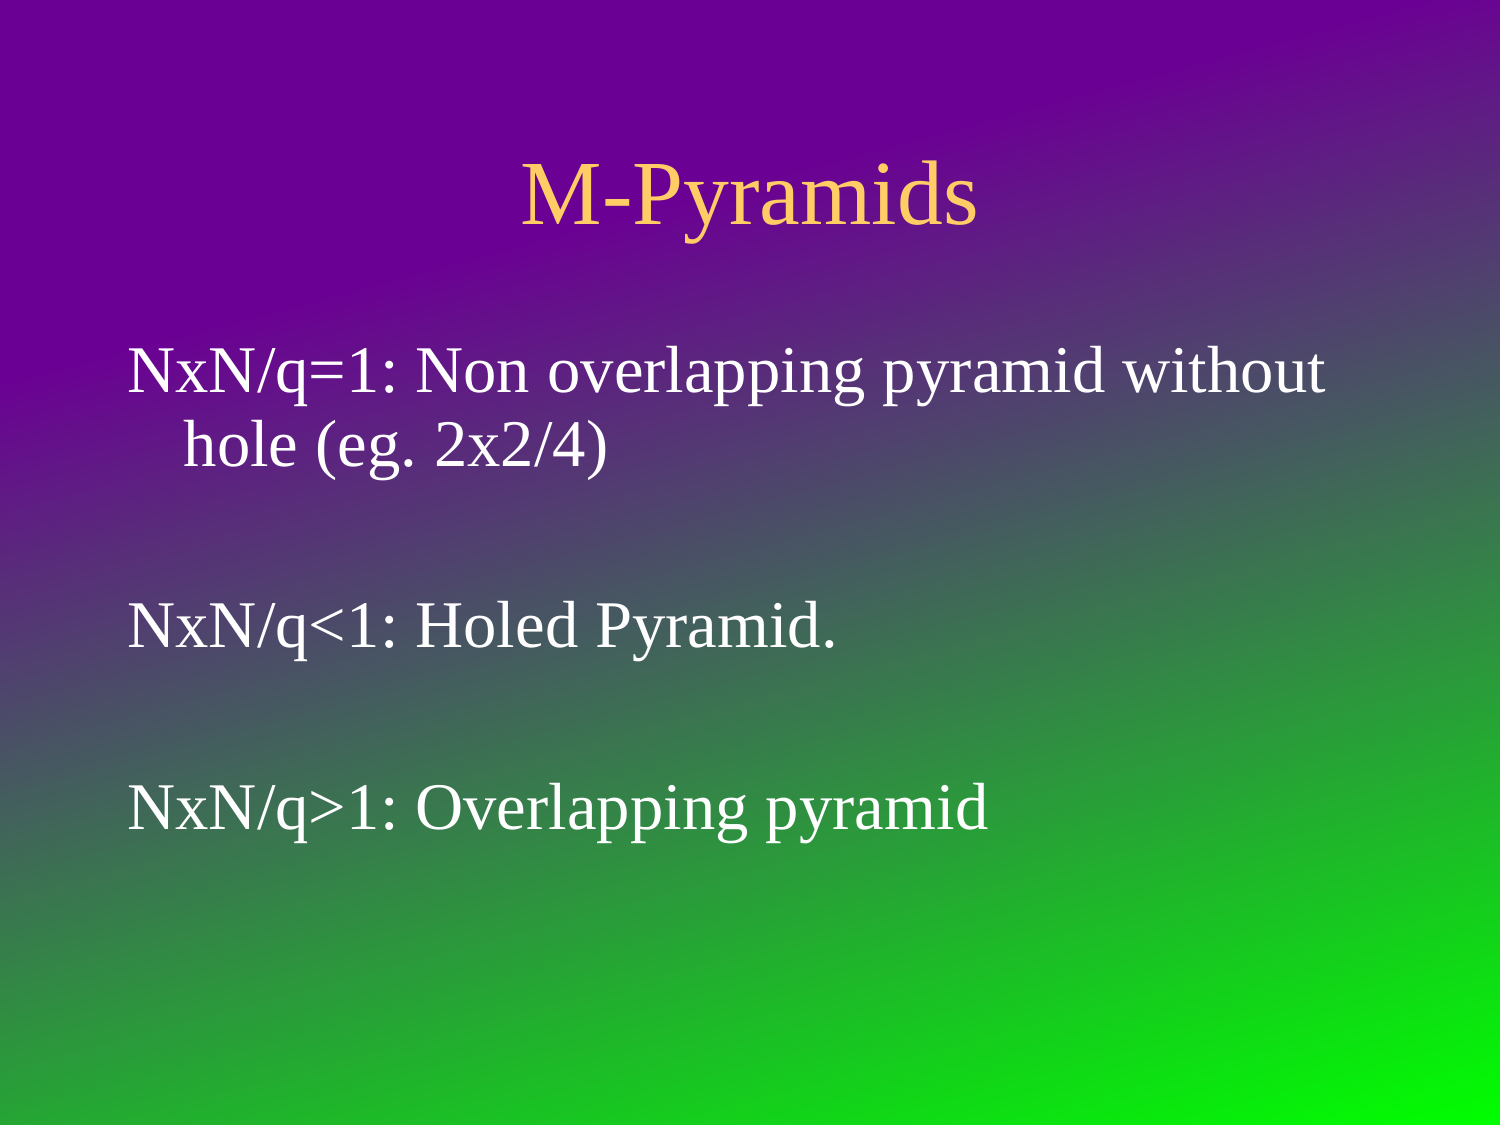

# M-Pyramids
NxN/q=1: Non overlapping pyramid without hole (eg. 2x2/4)
NxN/q<1: Holed Pyramid.
NxN/q>1: Overlapping pyramid